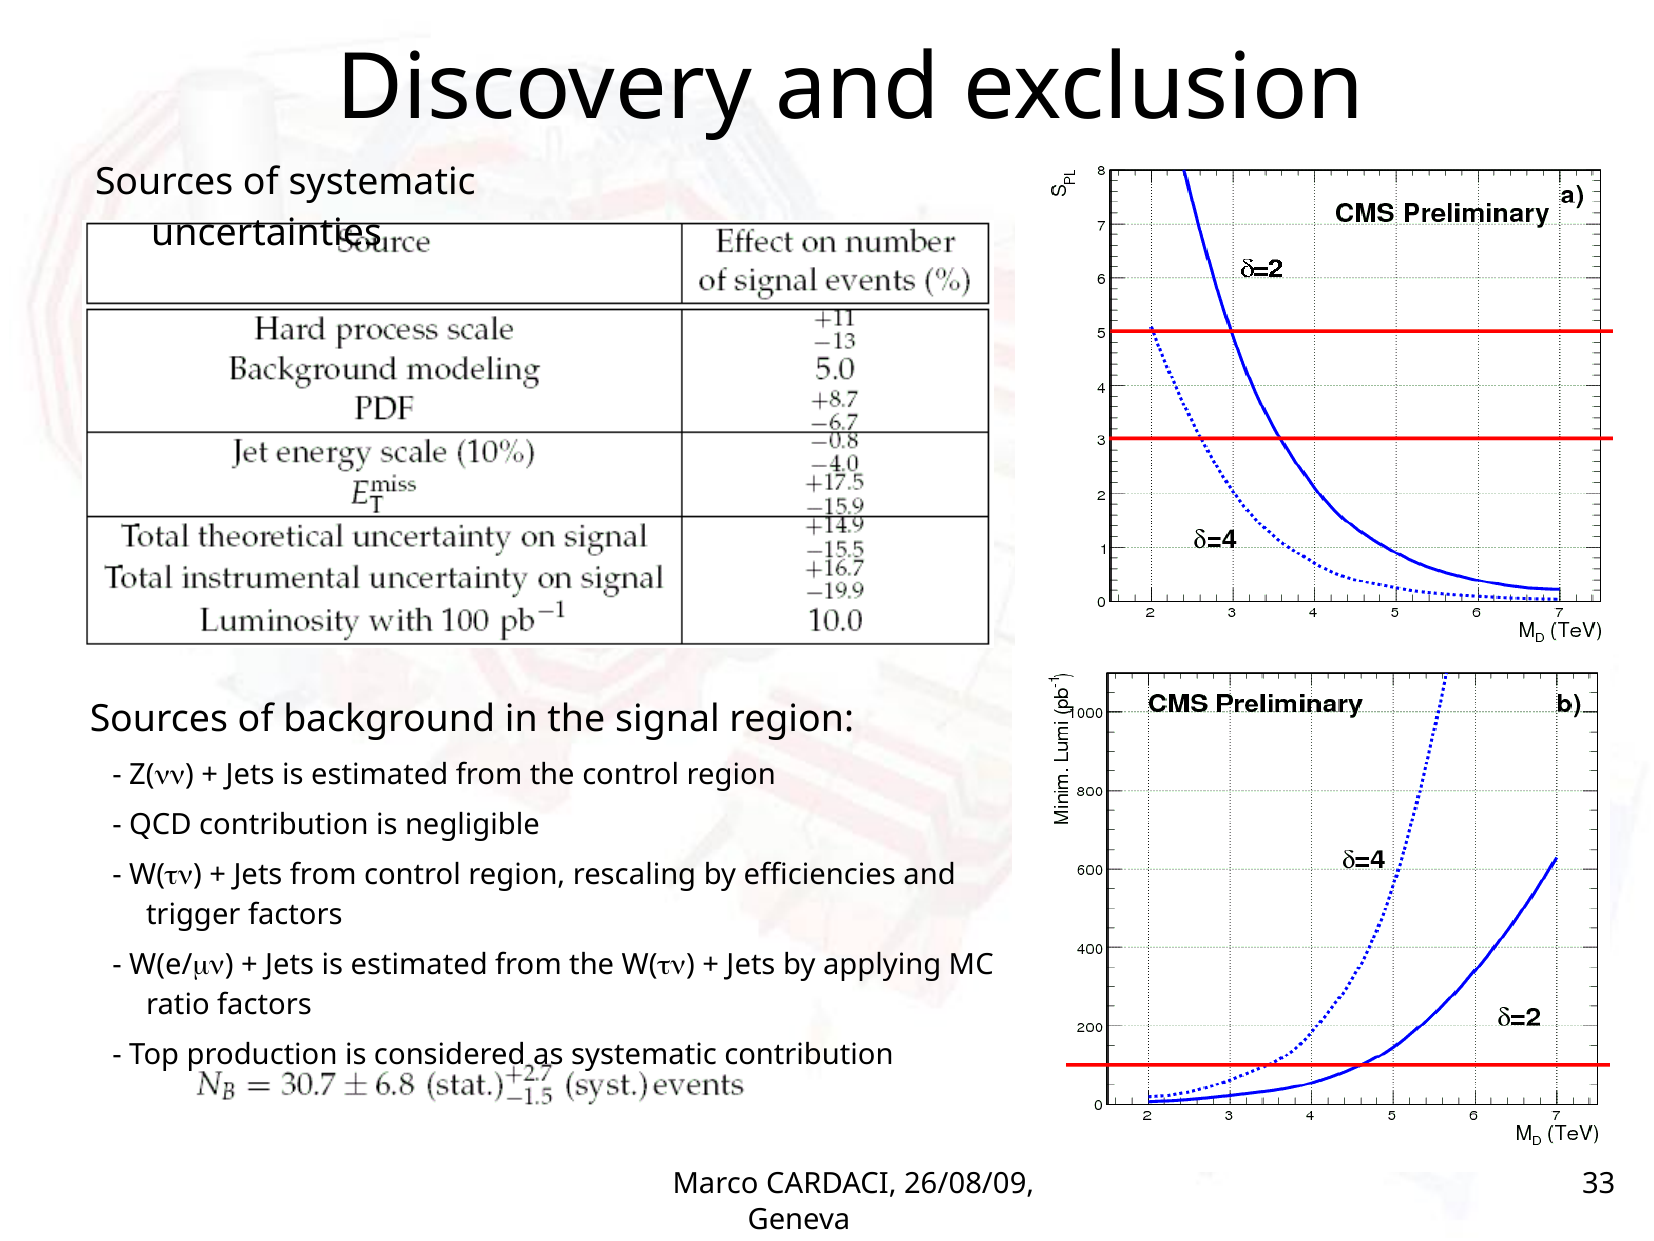

# Discovery and exclusion
Sources of systematic uncertainties
Sources of background in the signal region:
 - Z() + Jets is estimated from the control region
 - QCD contribution is negligible
 - W() + Jets from control region, rescaling by efficiencies and trigger factors
 - W(e/) + Jets is estimated from the W() + Jets by applying MC ratio factors
 - Top production is considered as systematic contribution
Marco CARDACI, 26/08/09, Geneva
33